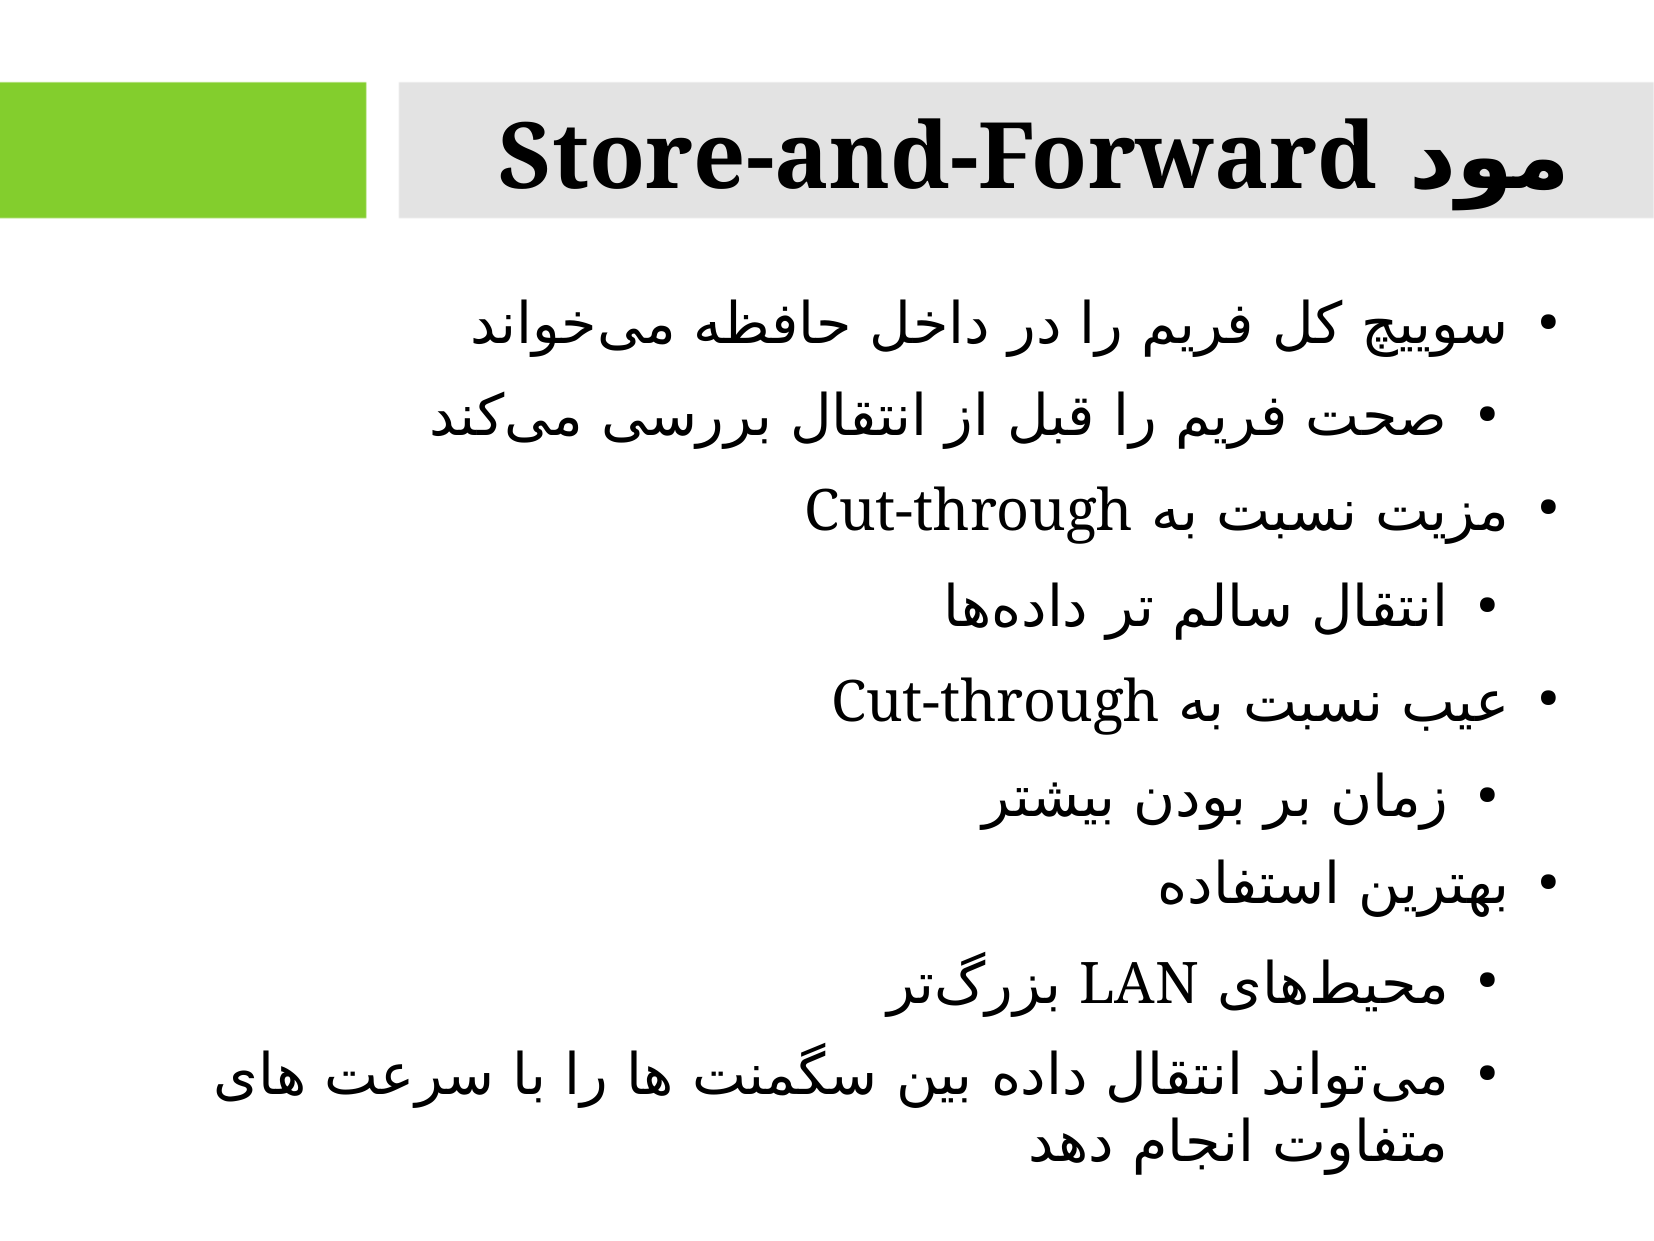

# مود Store-and-Forward
سوییچ کل فریم را در داخل حافظه می‌خواند
صحت فریم را قبل از انتقال بررسی می‌کند
مزیت نسبت به Cut-through
انتقال سالم تر داده‌ها
عیب نسبت به Cut-through
زمان بر بودن بیشتر
بهترین استفاده
محیط‌های LAN بزرگ‌تر
می‌تواند انتقال داده بین سگمنت ها را با سرعت های متفاوت انجام دهد